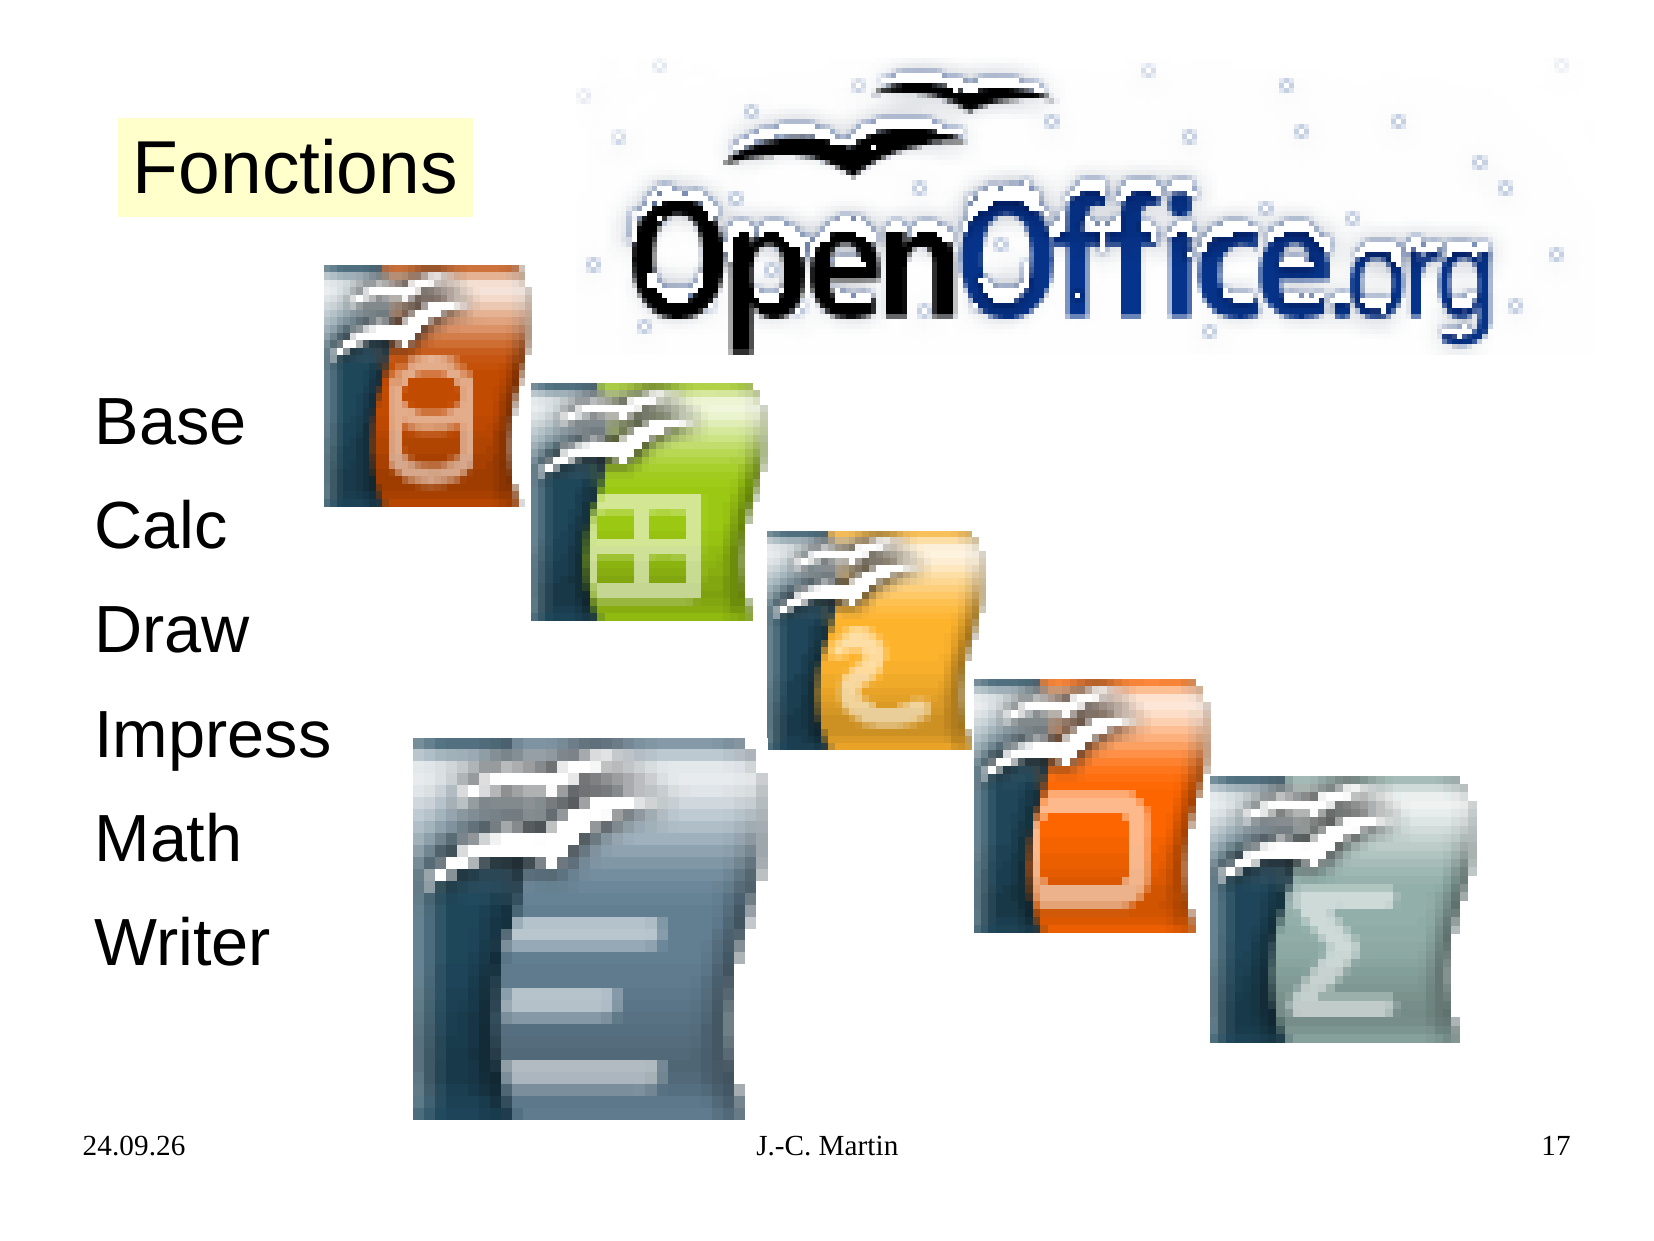

Fonctions
# Base
Calc
Draw
Impress
Math
Writer
J.-C. Martin
17